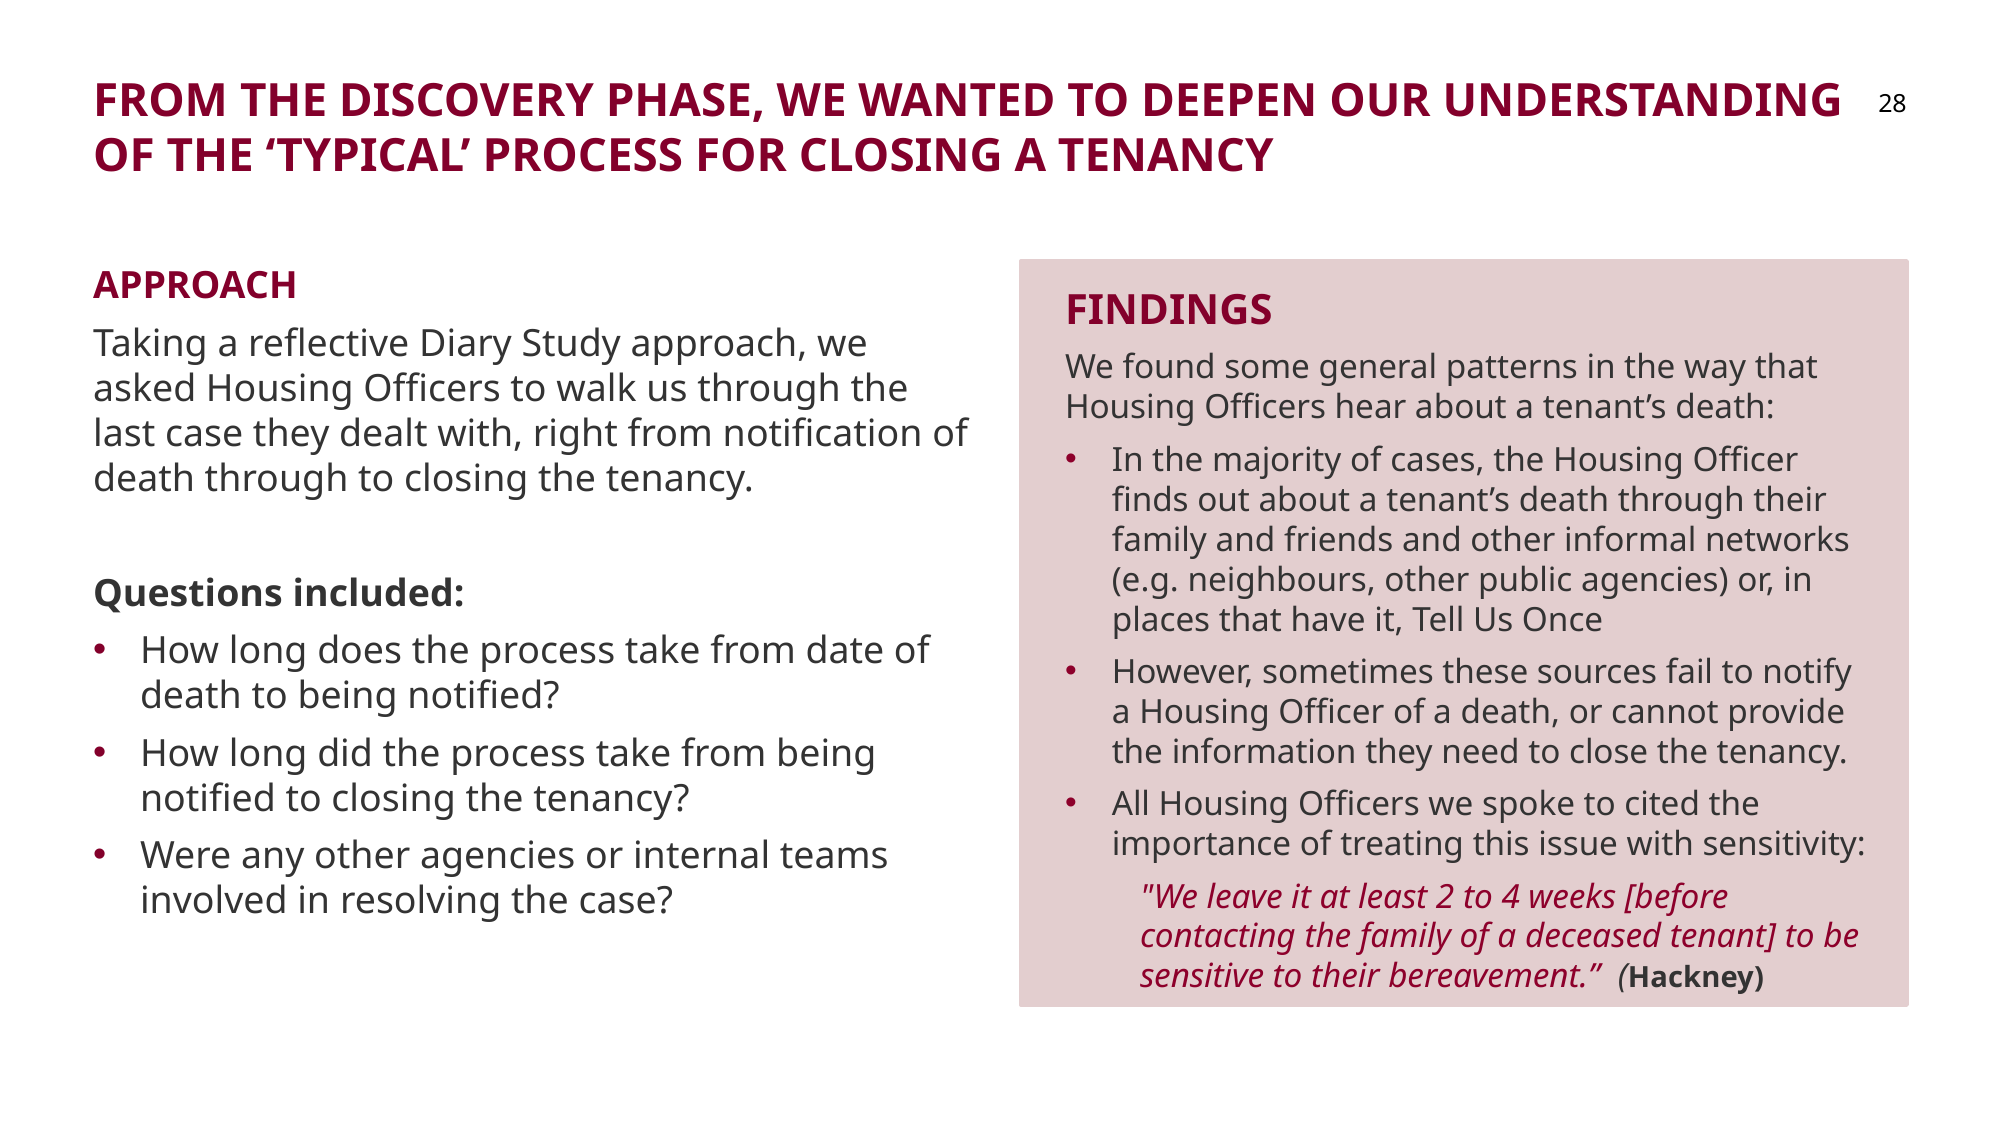

# FROM THE DISCOVERY PHASE, WE WANTED TO DEEPEN OUR UNDERSTANDING OF THE ‘TYPICAL’ PROCESS FOR CLOSING A TENANCY
APPROACH
Taking a reflective Diary Study approach, we asked Housing Officers to walk us through the last case they dealt with, right from notification of death through to closing the tenancy.
Questions included:
How long does the process take from date of death to being notified?
How long did the process take from being notified to closing the tenancy?
Were any other agencies or internal teams involved in resolving the case?
FINDINGS
We found some general patterns in the way that Housing Officers hear about a tenant’s death:
In the majority of cases, the Housing Officer finds out about a tenant’s death through their family and friends and other informal networks (e.g. neighbours, other public agencies) or, in places that have it, Tell Us Once
However, sometimes these sources fail to notify a Housing Officer of a death, or cannot provide the information they need to close the tenancy.
All Housing Officers we spoke to cited the importance of treating this issue with sensitivity:
"We leave it at least 2 to 4 weeks [before contacting the family of a deceased tenant] to be sensitive to their bereavement.” (Hackney)